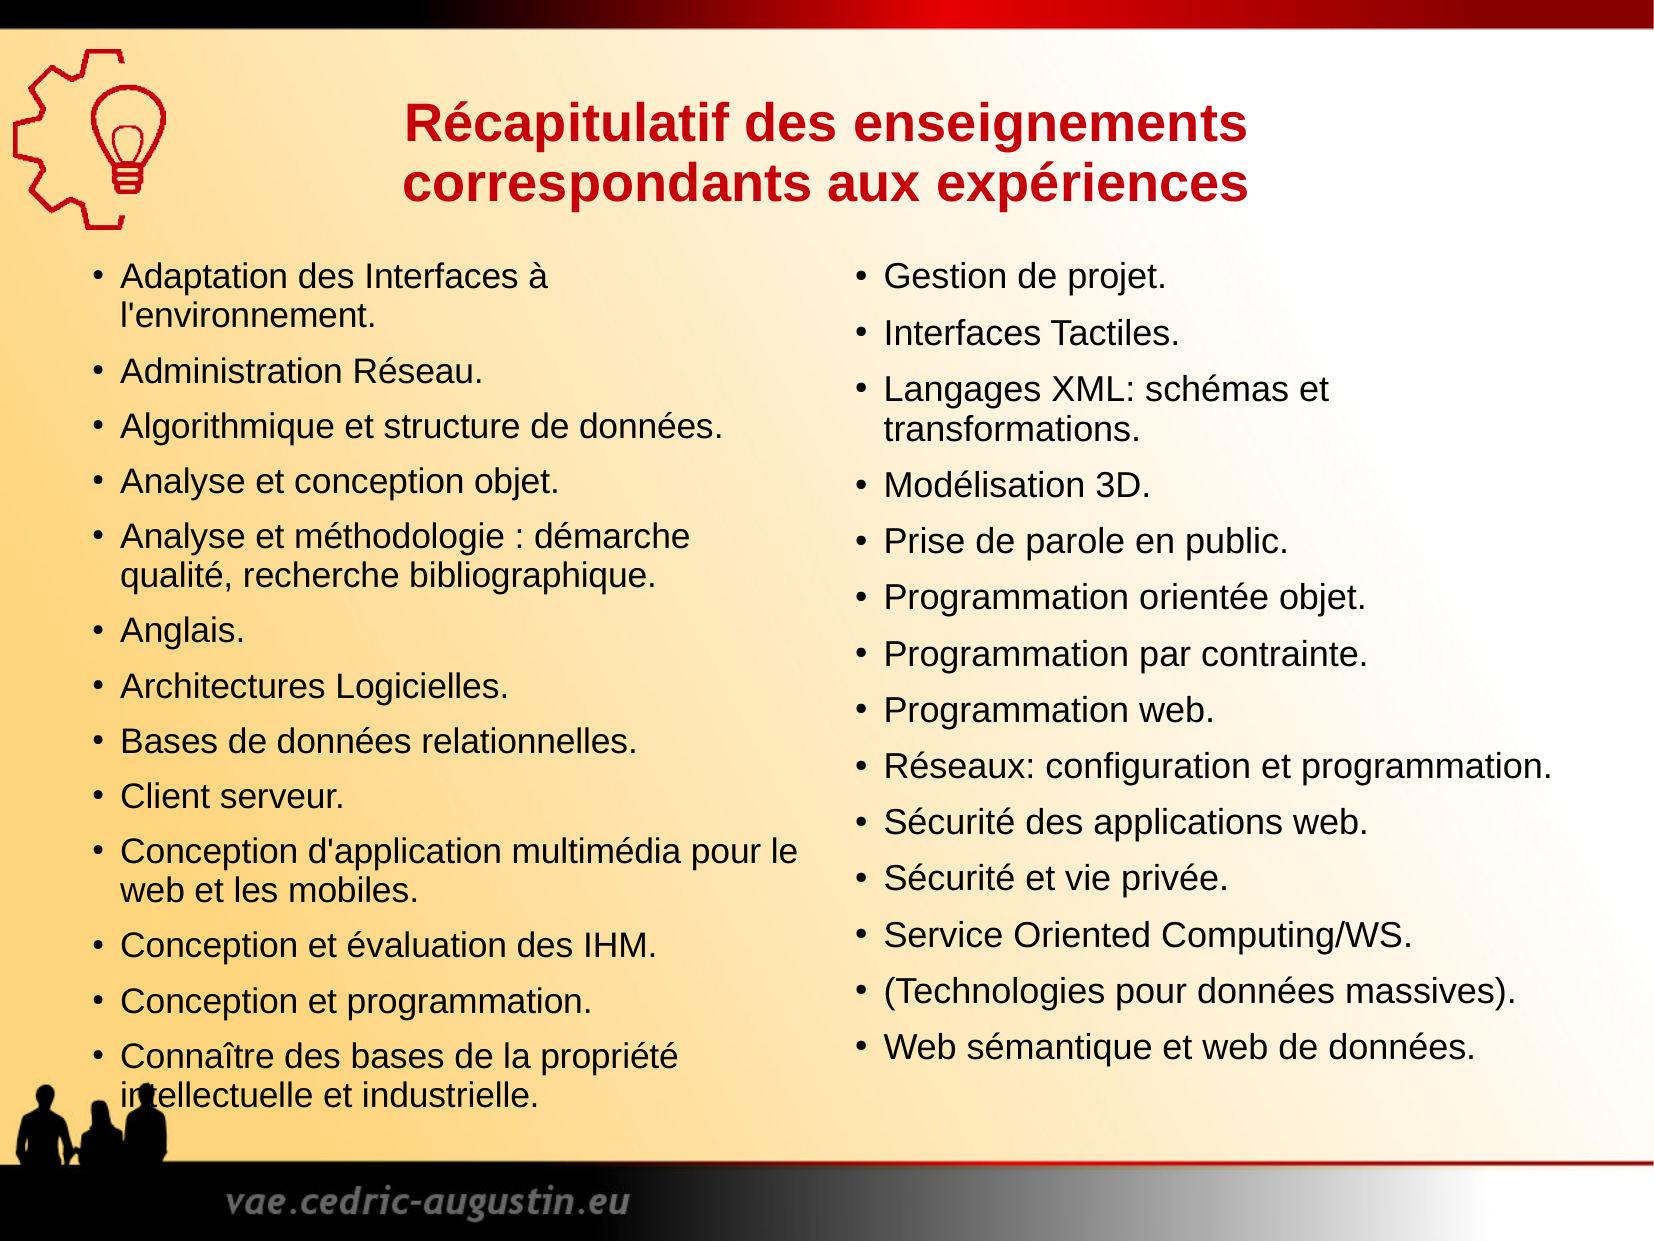

# Récapitulatif des enseignements correspondants aux expériences
Adaptation des Interfaces à l'environnement.
Administration Réseau.
Algorithmique et structure de données.
Analyse et conception objet.
Analyse et méthodologie : démarche qualité, recherche bibliographique.
Anglais.
Architectures Logicielles.
Bases de données relationnelles.
Client serveur.
Conception d'application multimédia pour le web et les mobiles.
Conception et évaluation des IHM.
Conception et programmation.
Connaître des bases de la propriété intellectuelle et industrielle.
Gestion de projet.
Interfaces Tactiles.
Langages XML: schémas et transformations.
Modélisation 3D.
Prise de parole en public.
Programmation orientée objet.
Programmation par contrainte.
Programmation web.
Réseaux: configuration et programmation.
Sécurité des applications web.
Sécurité et vie privée.
Service Oriented Computing/WS.
(Technologies pour données massives).
Web sémantique et web de données.